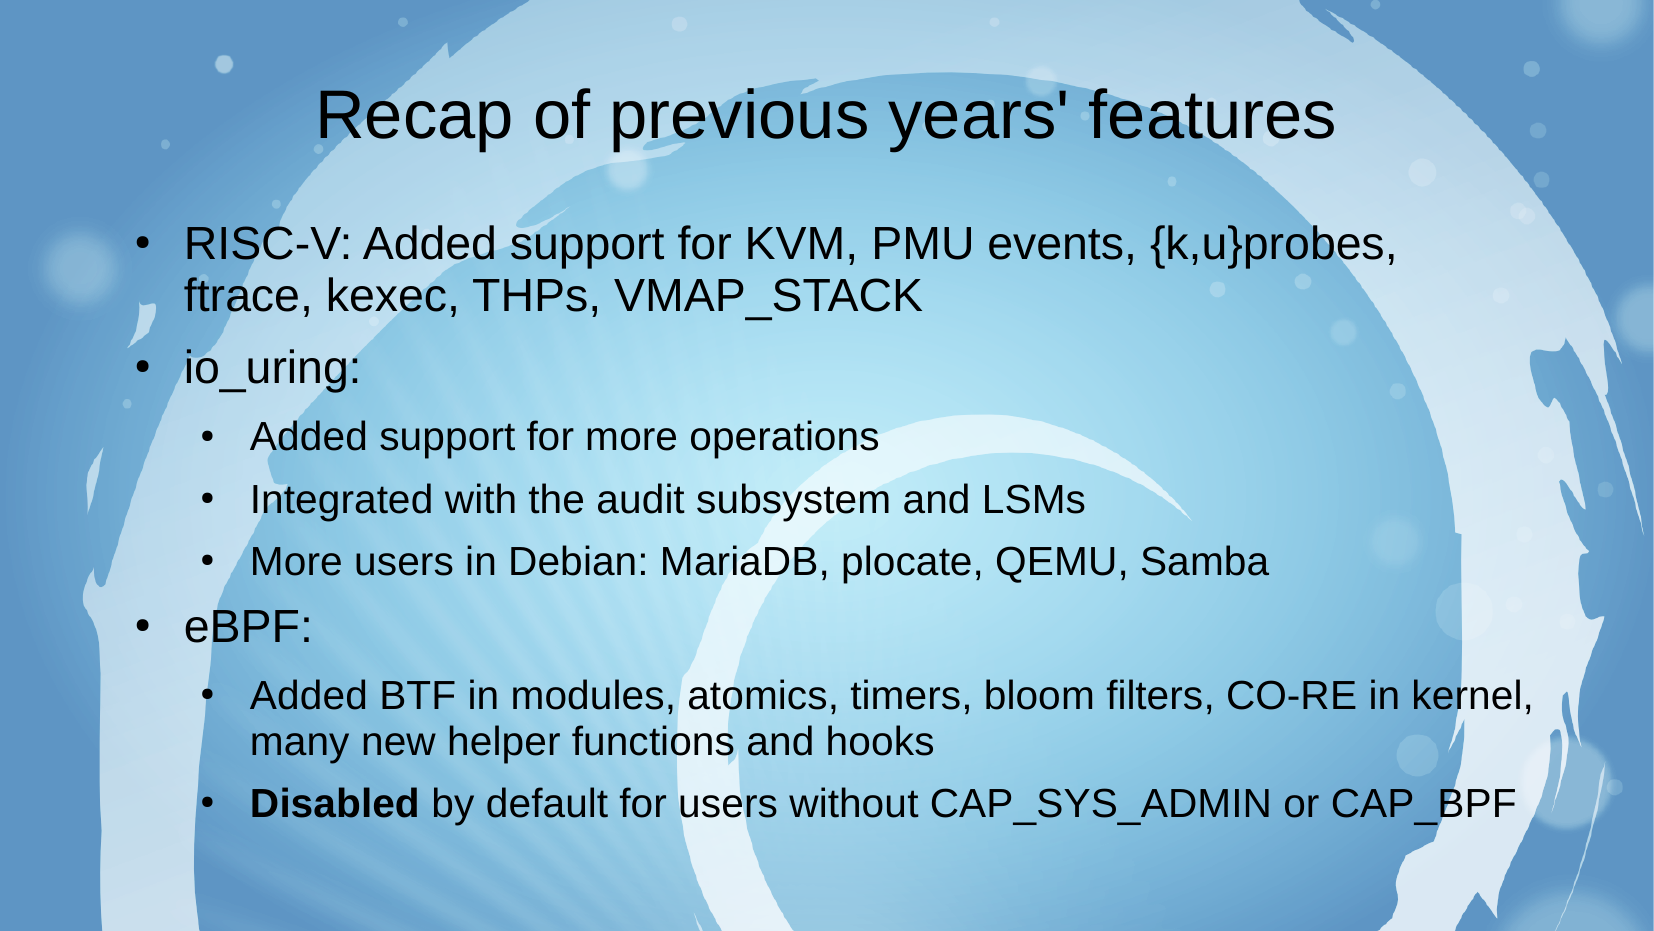

# Recap of previous years' features
RISC-V: Added support for KVM, PMU events, {k,u}probes, ftrace, kexec, THPs, VMAP_STACK
io_uring:
Added support for more operations
Integrated with the audit subsystem and LSMs
More users in Debian: MariaDB, plocate, QEMU, Samba
eBPF:
Added BTF in modules, atomics, timers, bloom filters, CO-RE in kernel, many new helper functions and hooks
Disabled by default for users without CAP_SYS_ADMIN or CAP_BPF